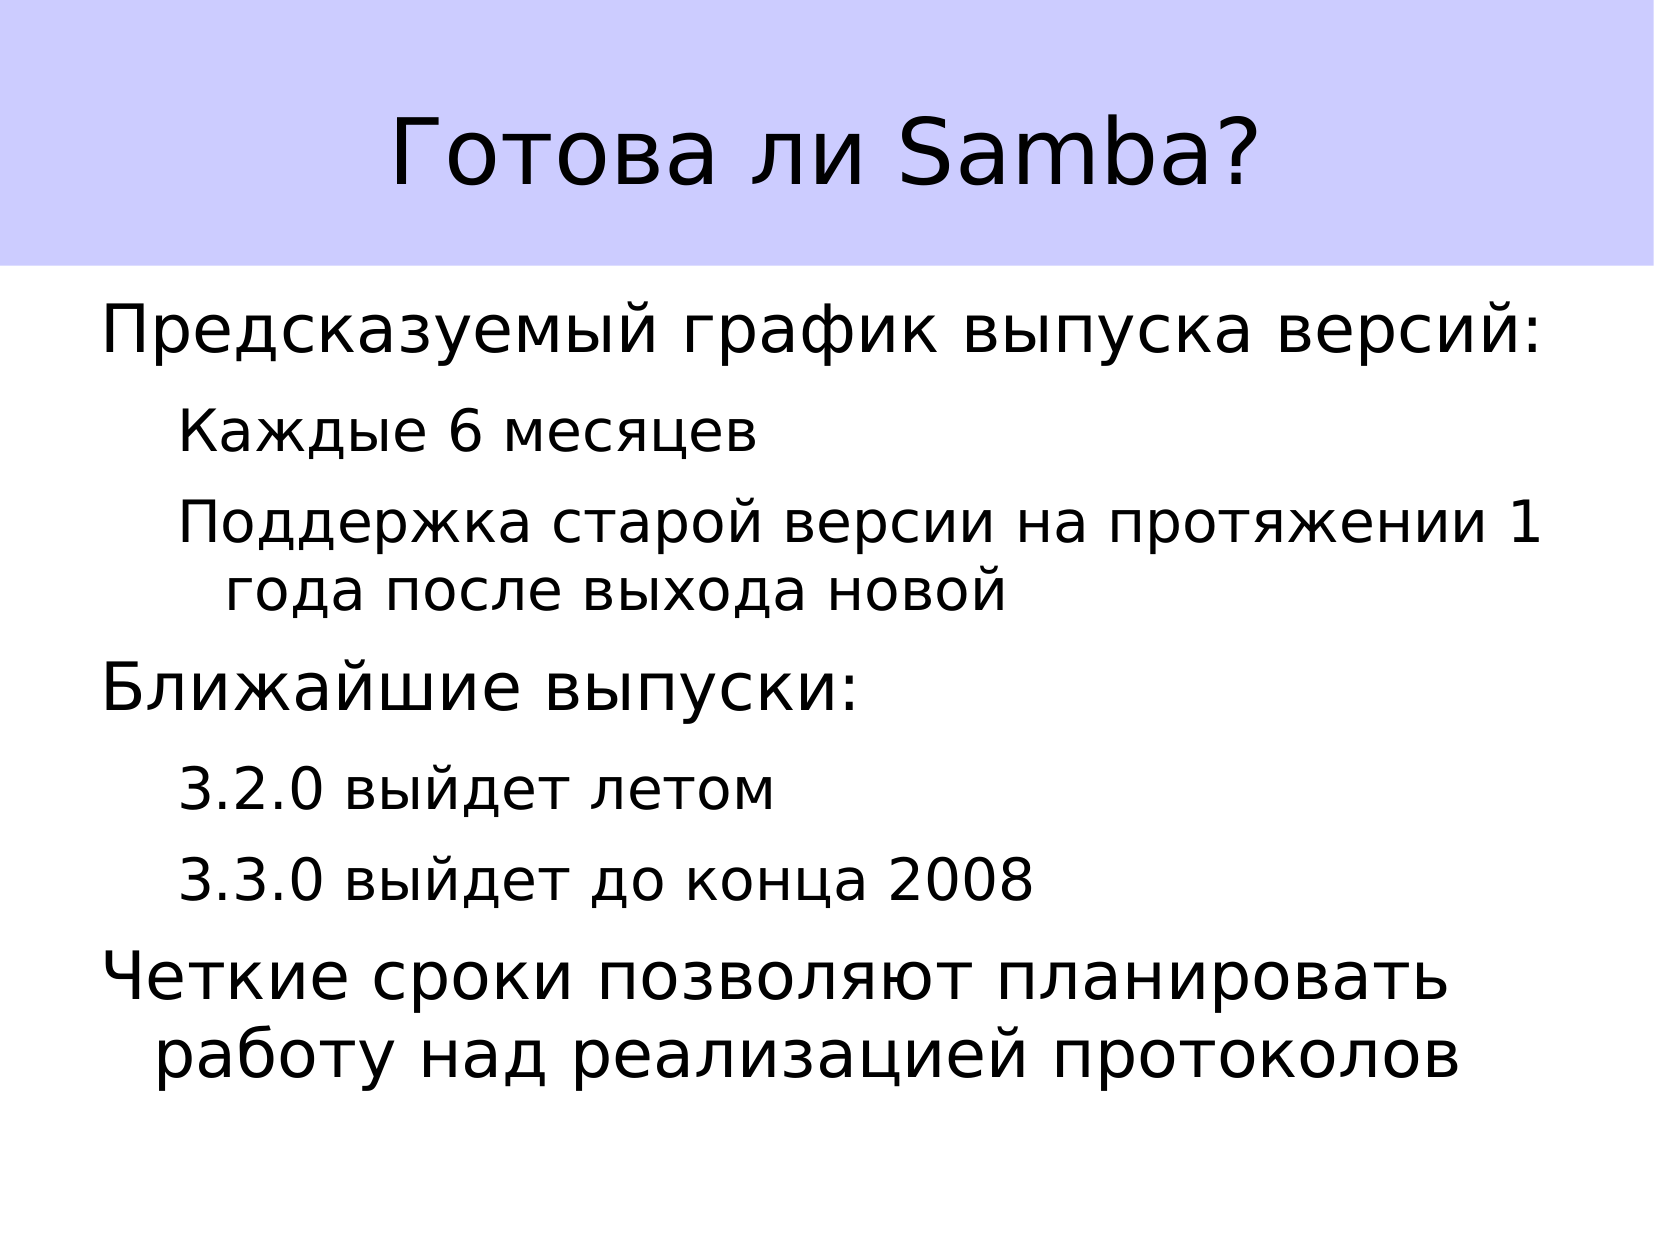

# Готова ли Samba?
Предсказуемый график выпуска версий:
Каждые 6 месяцев
Поддержка старой версии на протяжении 1 года после выхода новой
Ближайшие выпуски:
3.2.0 выйдет летом
3.3.0 выйдет до конца 2008
Четкие сроки позволяют планировать работу над реализацией протоколов